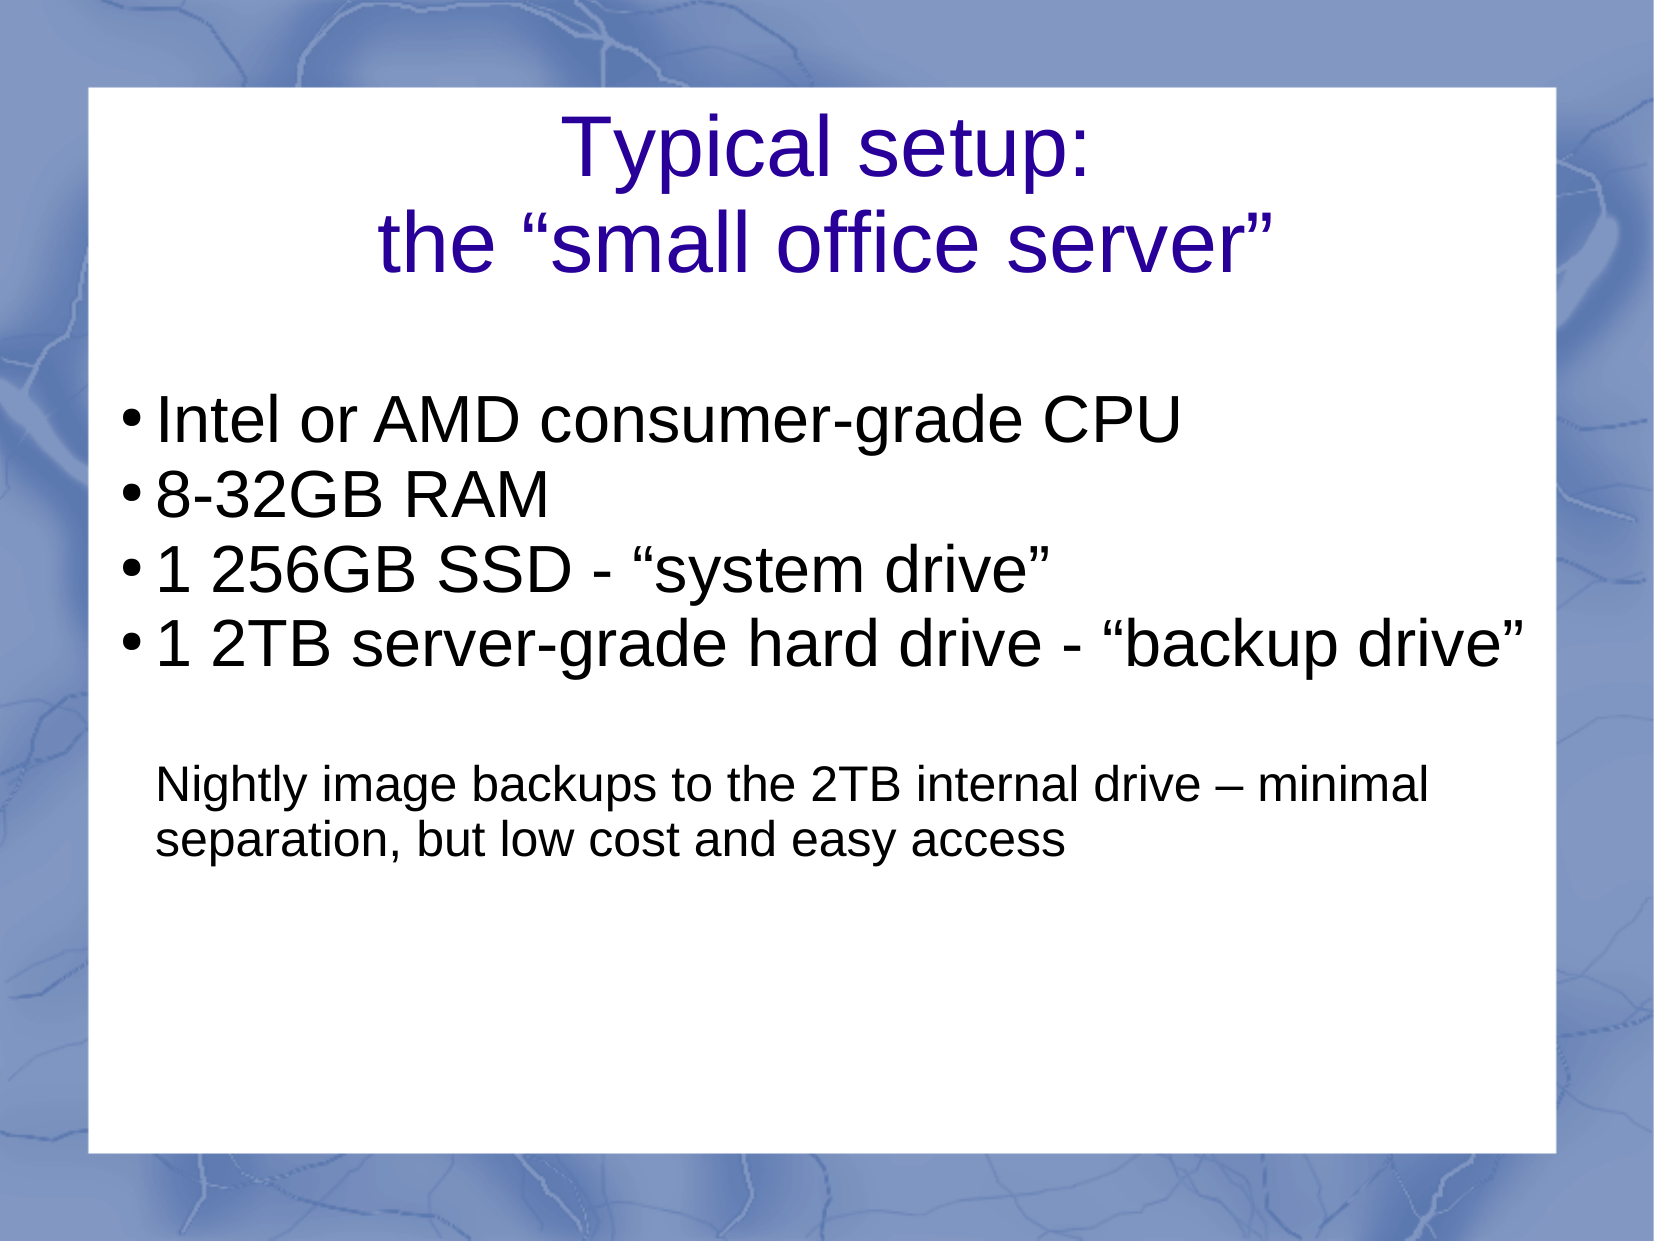

# Typical setup: the “small office server”
Intel or AMD consumer-grade CPU
8-32GB RAM
1 256GB SSD - “system drive”
1 2TB server-grade hard drive - “backup drive”
Nightly image backups to the 2TB internal drive – minimal separation, but low cost and easy access